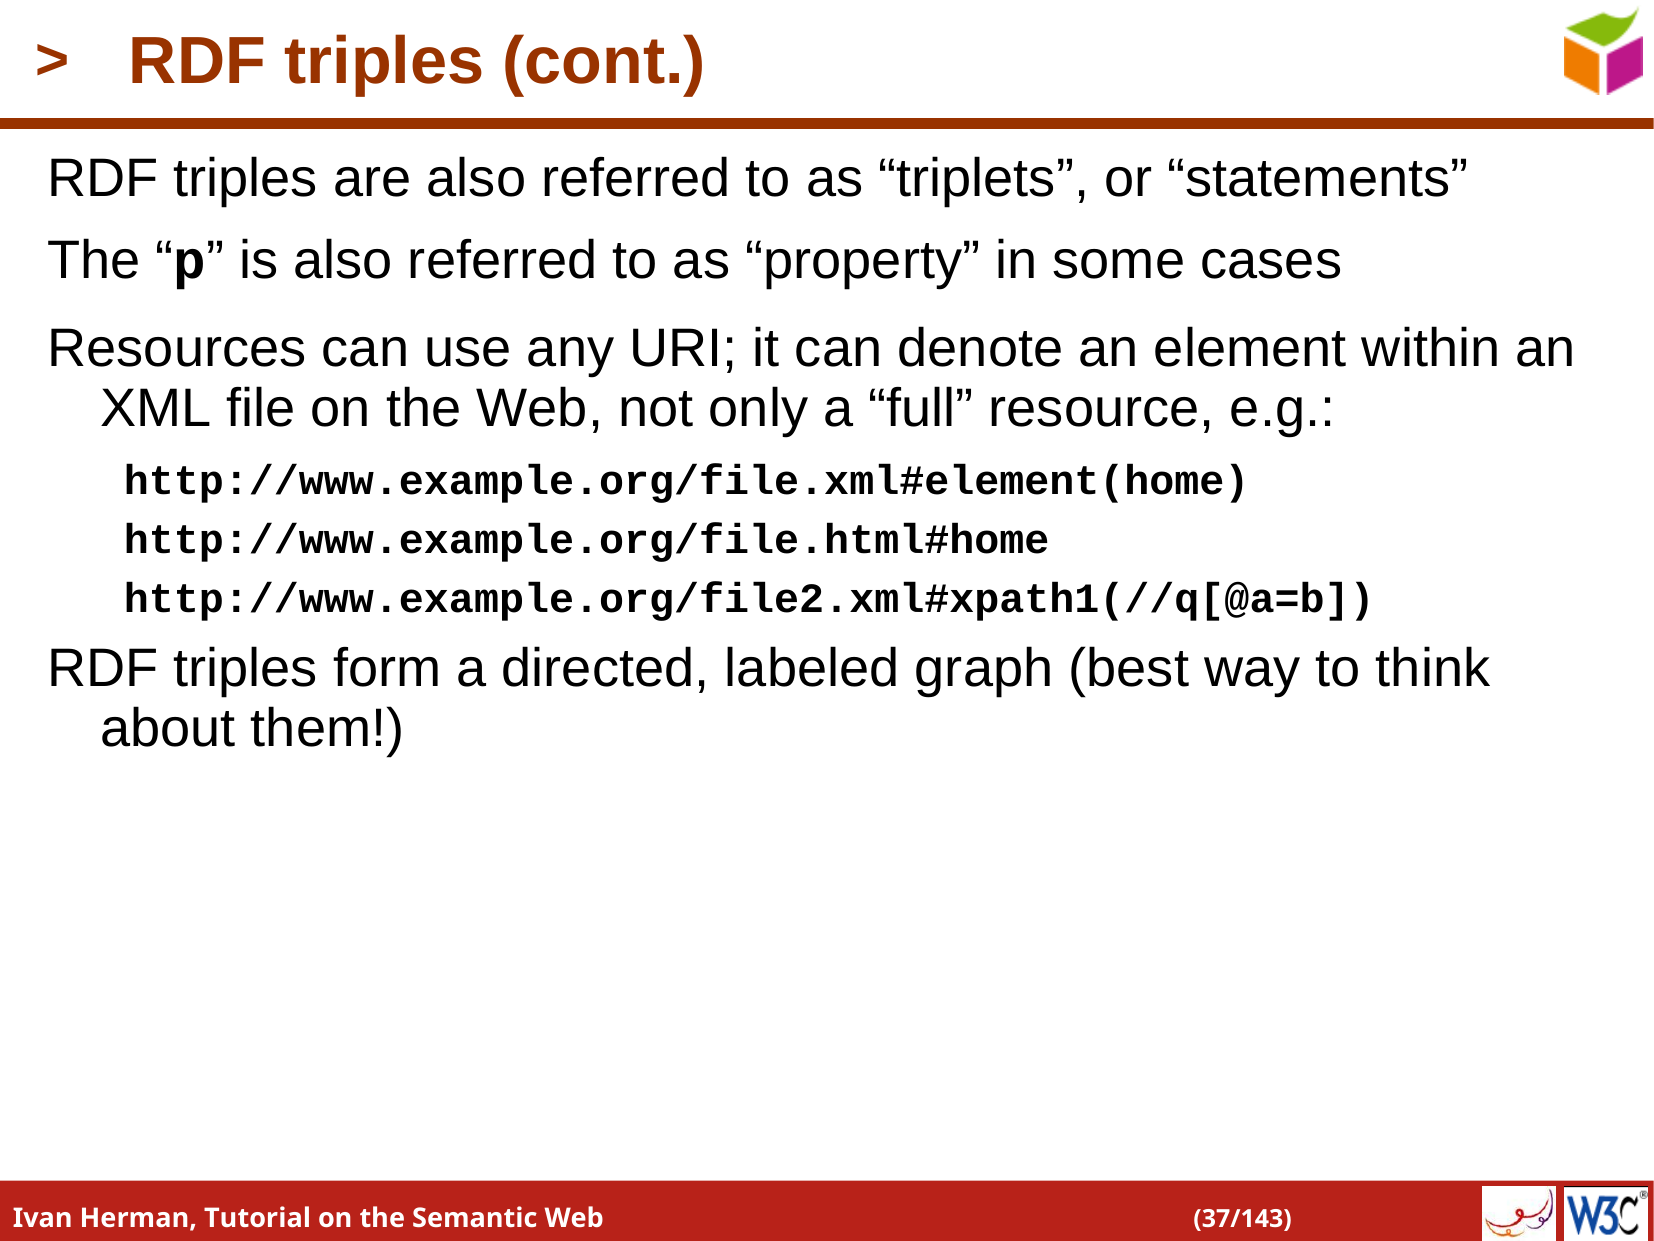

# RDF triples (cont.)
RDF triples are also referred to as “triplets”, or “statements”
The “p” is also referred to as “property” in some cases
Resources can use any URI; it can denote an element within an XML file on the Web, not only a “full” resource, e.g.:
http://www.example.org/file.xml#element(home)
http://www.example.org/file.html#home
http://www.example.org/file2.xml#xpath1(//q[@a=b])
RDF triples form a directed, labeled graph (best way to think about them!)